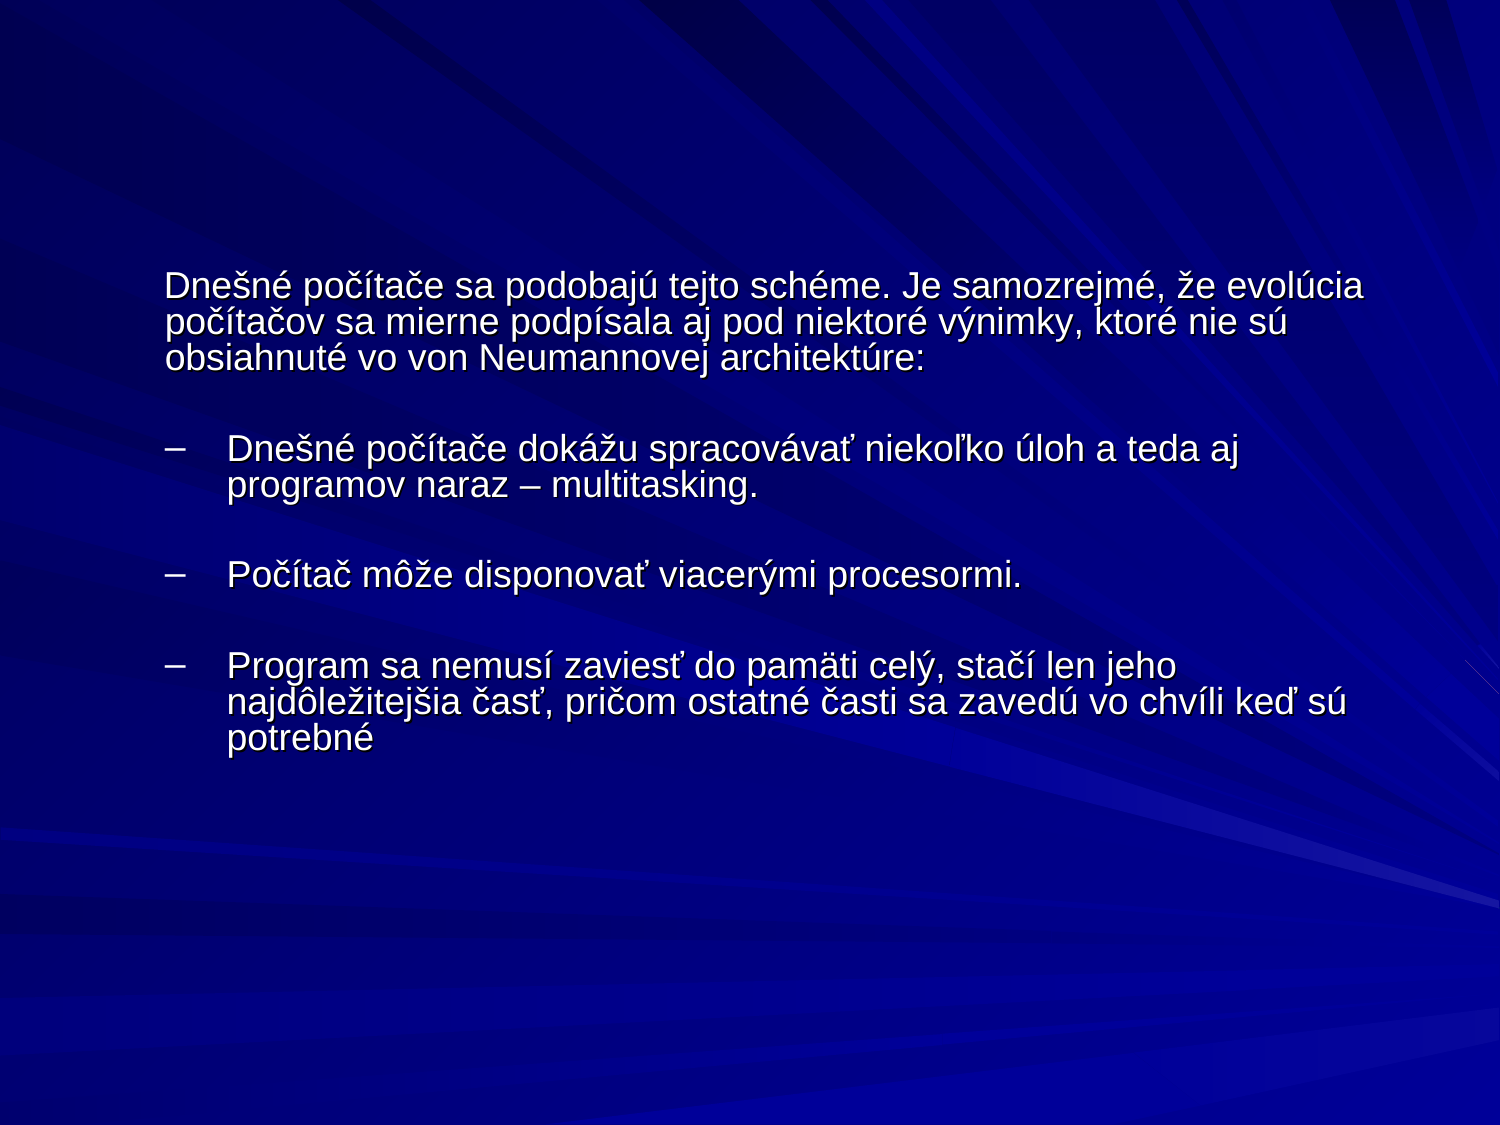

# Dnešné počítače sa podobajú tejto schéme. Je samozrejmé, že evolúcia počítačov sa mierne podpísala aj pod niektoré výnimky, ktoré nie sú obsiahnuté vo von Neumannovej architektúre:
Dnešné počítače dokážu spracovávať niekoľko úloh a teda aj programov naraz – multitasking.
Počítač môže disponovať viacerými procesormi.
Program sa nemusí zaviesť do pamäti celý, stačí len jeho najdôležitejšia časť, pričom ostatné časti sa zavedú vo chvíli keď sú potrebné